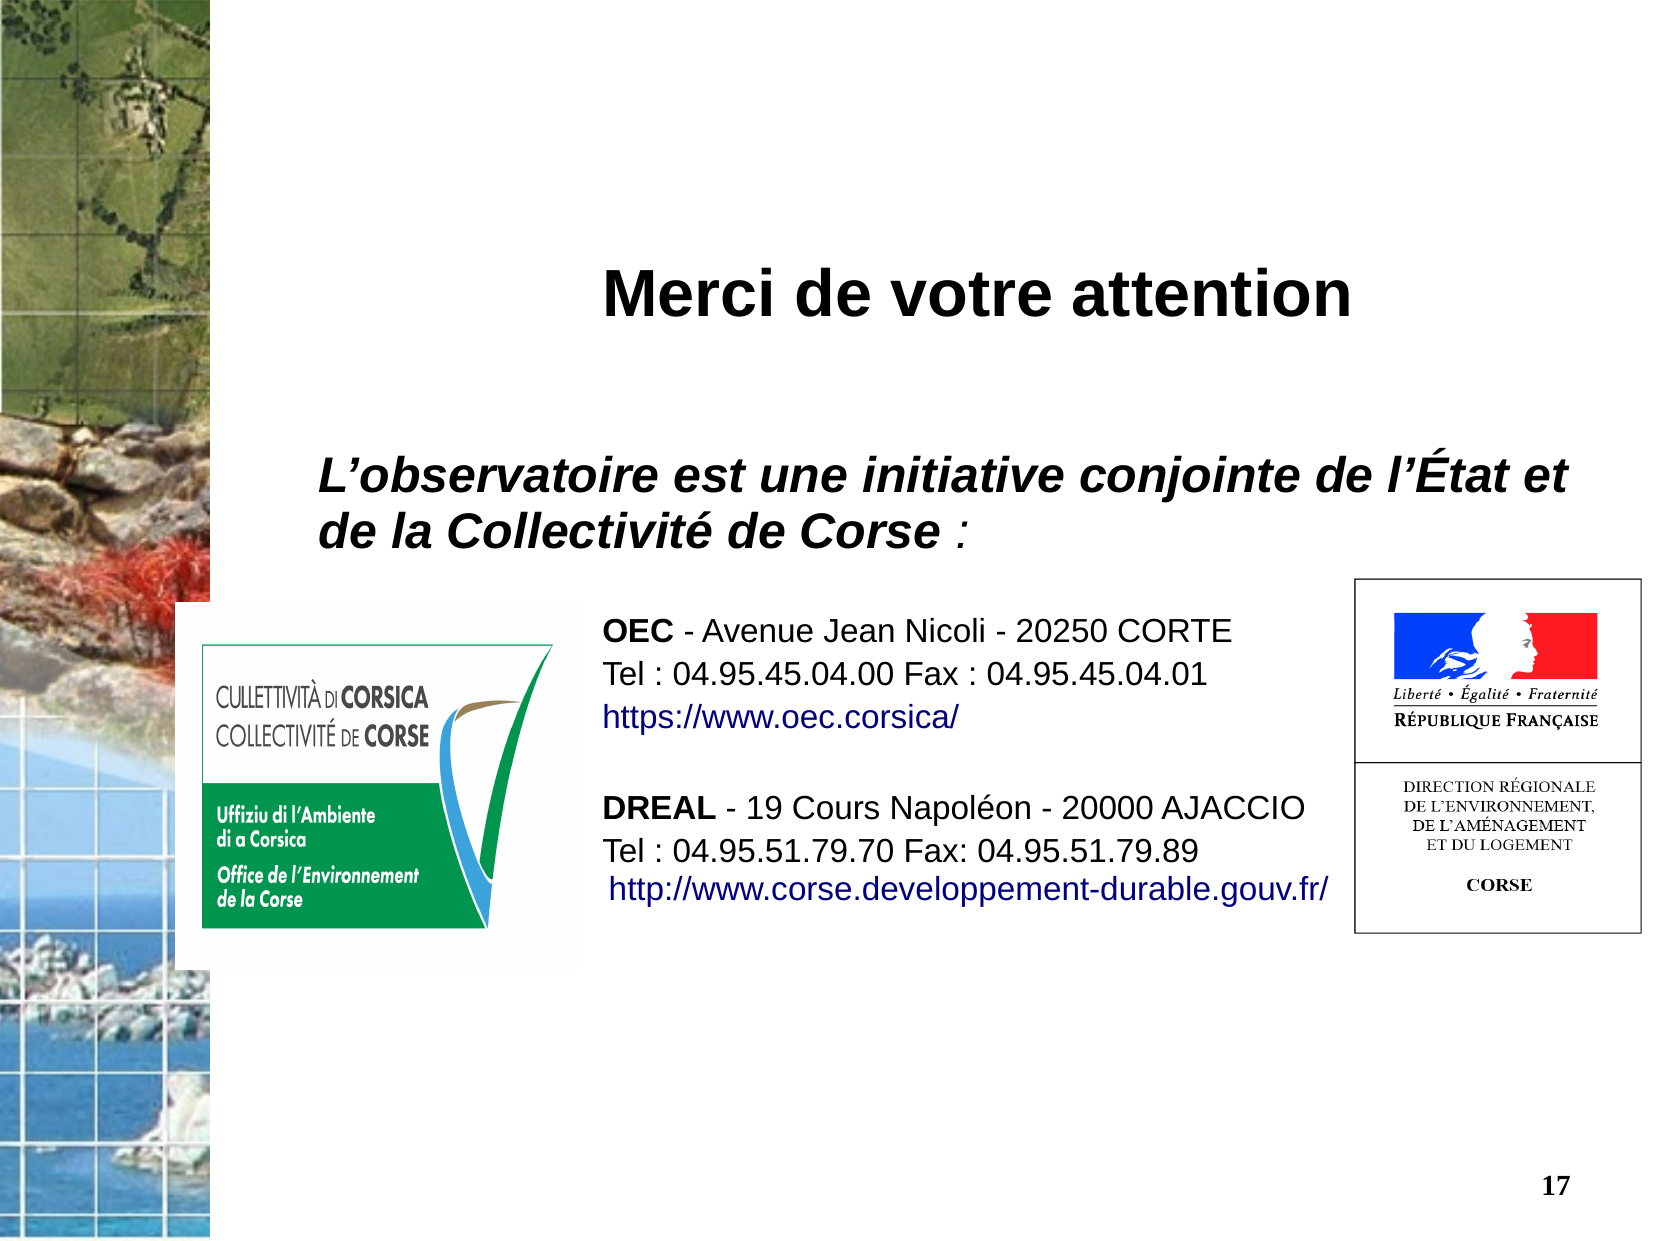

# Merci de votre attention
L’observatoire est une initiative conjointe de l’État et de la Collectivité de Corse :
OEC - Avenue Jean Nicoli - 20250 CORTE
Tel : 04.95.45.04.00 Fax : 04.95.45.04.01
https://www.oec.corsica/
DREAL - 19 Cours Napoléon - 20000 AJACCIO
Tel : 04.95.51.79.70 Fax: 04.95.51.79.89
http://www.corse.developpement-durable.gouv.fr/
17